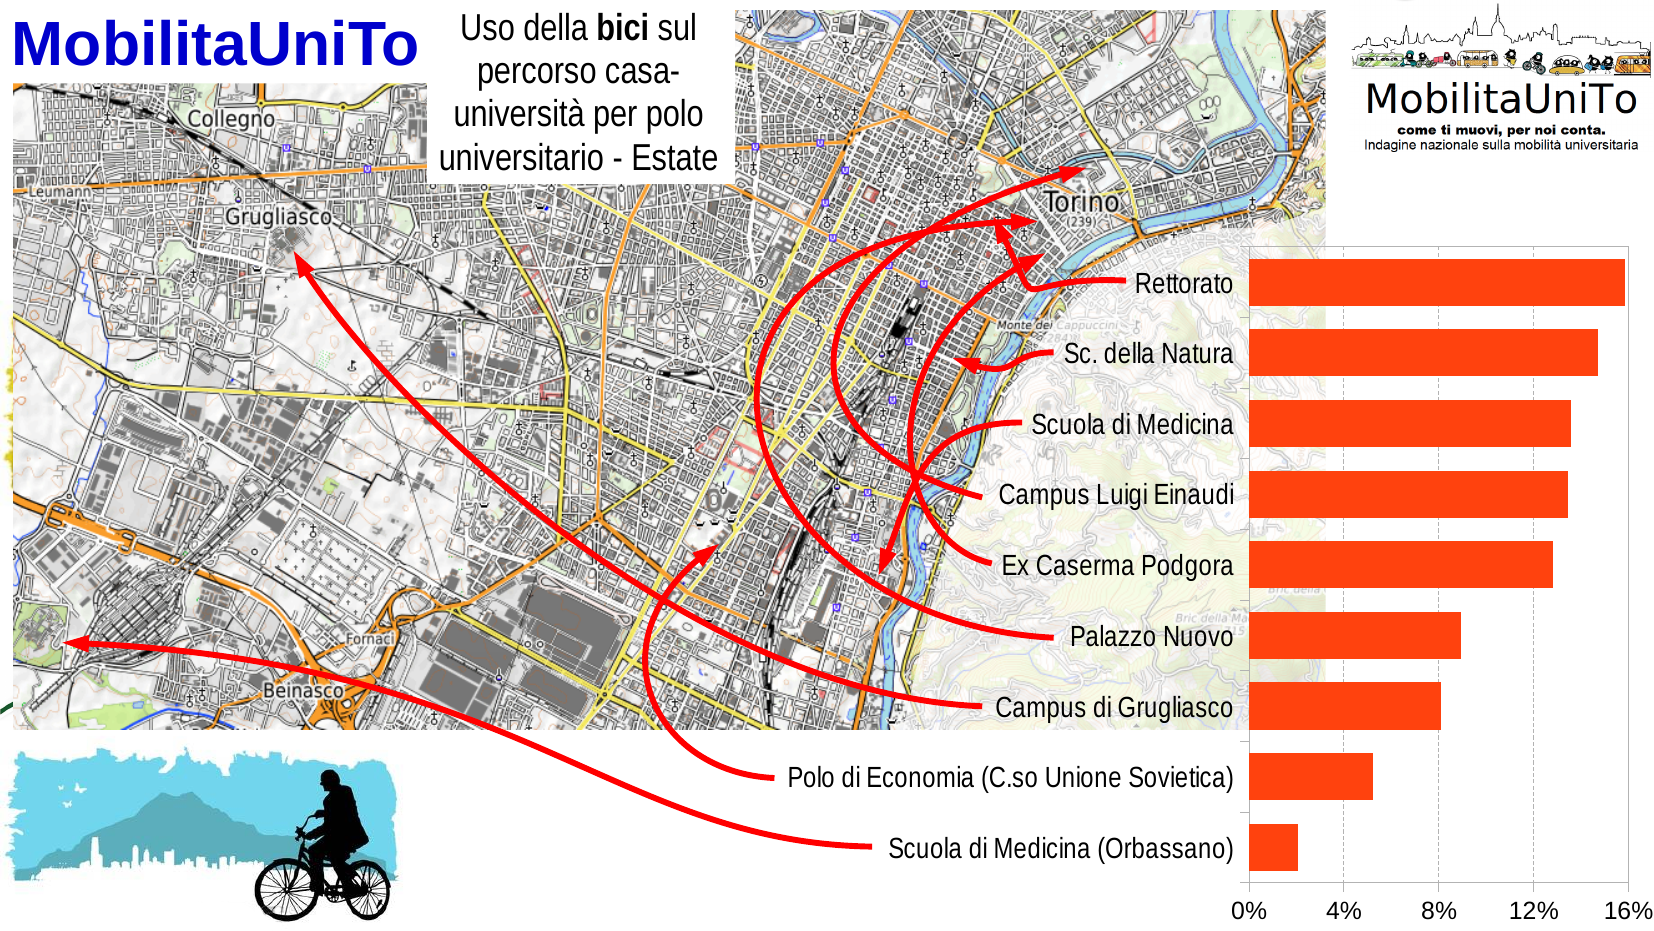

MobilitaUniTo
Uso della bici sul percorso casa-università per polo universitario - Estate
### Chart: Uso della bicicletta sul tragitto casa-università per polo - estate
| Category | Sì |
|---|---|
| Scuola di Medicina (Orbassano) | 0.0205278592375367 |
| Polo di Economia (C.so Unione Sovietica) | 0.0523150932050511 |
| Campus universitario di Grugliasco | 0.0808170515097691 |
| Palazzo Nuovo | 0.0895104895104895 |
| Ex Caserma Podgora | 0.128205128205128 |
| Campus Luigi Einaudi | 0.134427374301676 |
| Scuola di Medicina (Molinette) | 0.135764944275583 |
| Scienze della Natura (comprensorio via P. Giuria) | 0.147120055517002 |
| Rettorato | 0.158620689655172 |
### Chart
| Category | Sì |
|---|---|
| Scuola di Medicina (Orbassano) | 0.0205278592375367 |
| Polo di Economia (C.so Unione Sovietica) | 0.0523150932050511 |
| Campus di Grugliasco | 0.0808170515097691 |
| Palazzo Nuovo | 0.0895104895104895 |
| Ex Caserma Podgora | 0.128205128205128 |
| Campus Luigi Einaudi | 0.134427374301676 |
| Scuola di Medicina | 0.135764944275583 |
| Sc. della Natura | 0.147120055517002 |
| Rettorato | 0.158620689655172 |